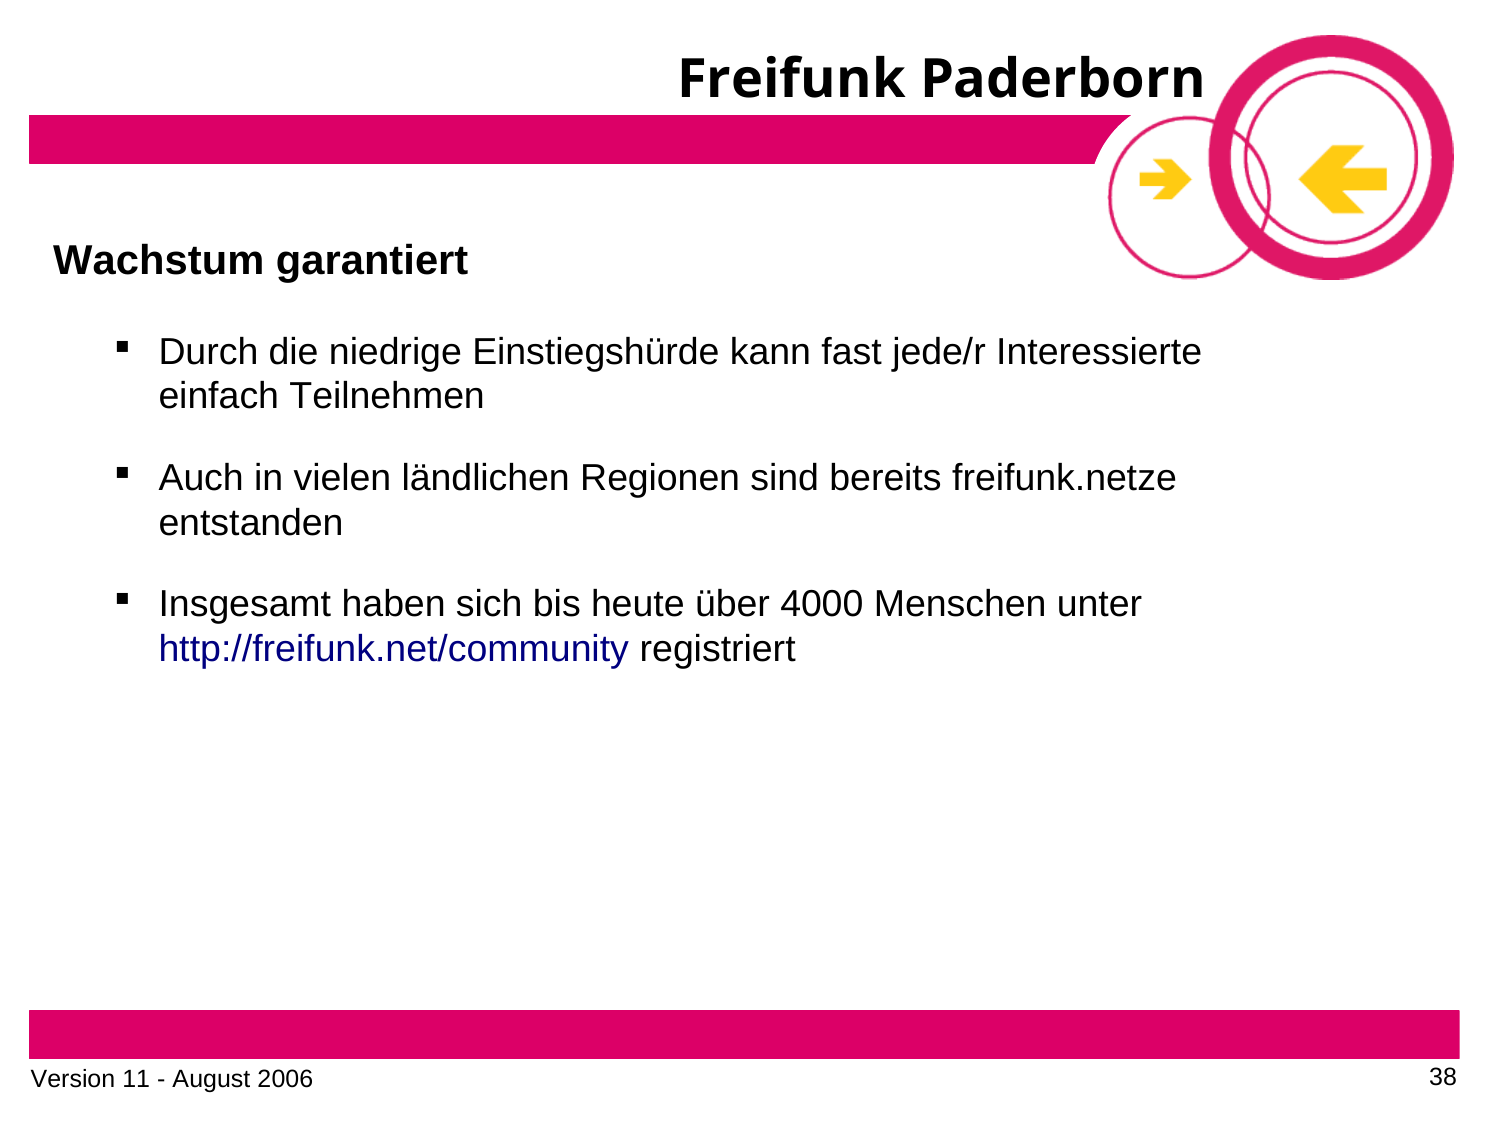

Wachstum garantiert
Durch die niedrige Einstiegshürde kann fast jede/r Interessierte einfach Teilnehmen
Auch in vielen ländlichen Regionen sind bereits freifunk.netze entstanden
Insgesamt haben sich bis heute über 4000 Menschen unter http://freifunk.net/community registriert
38
Version 11 - August 2006